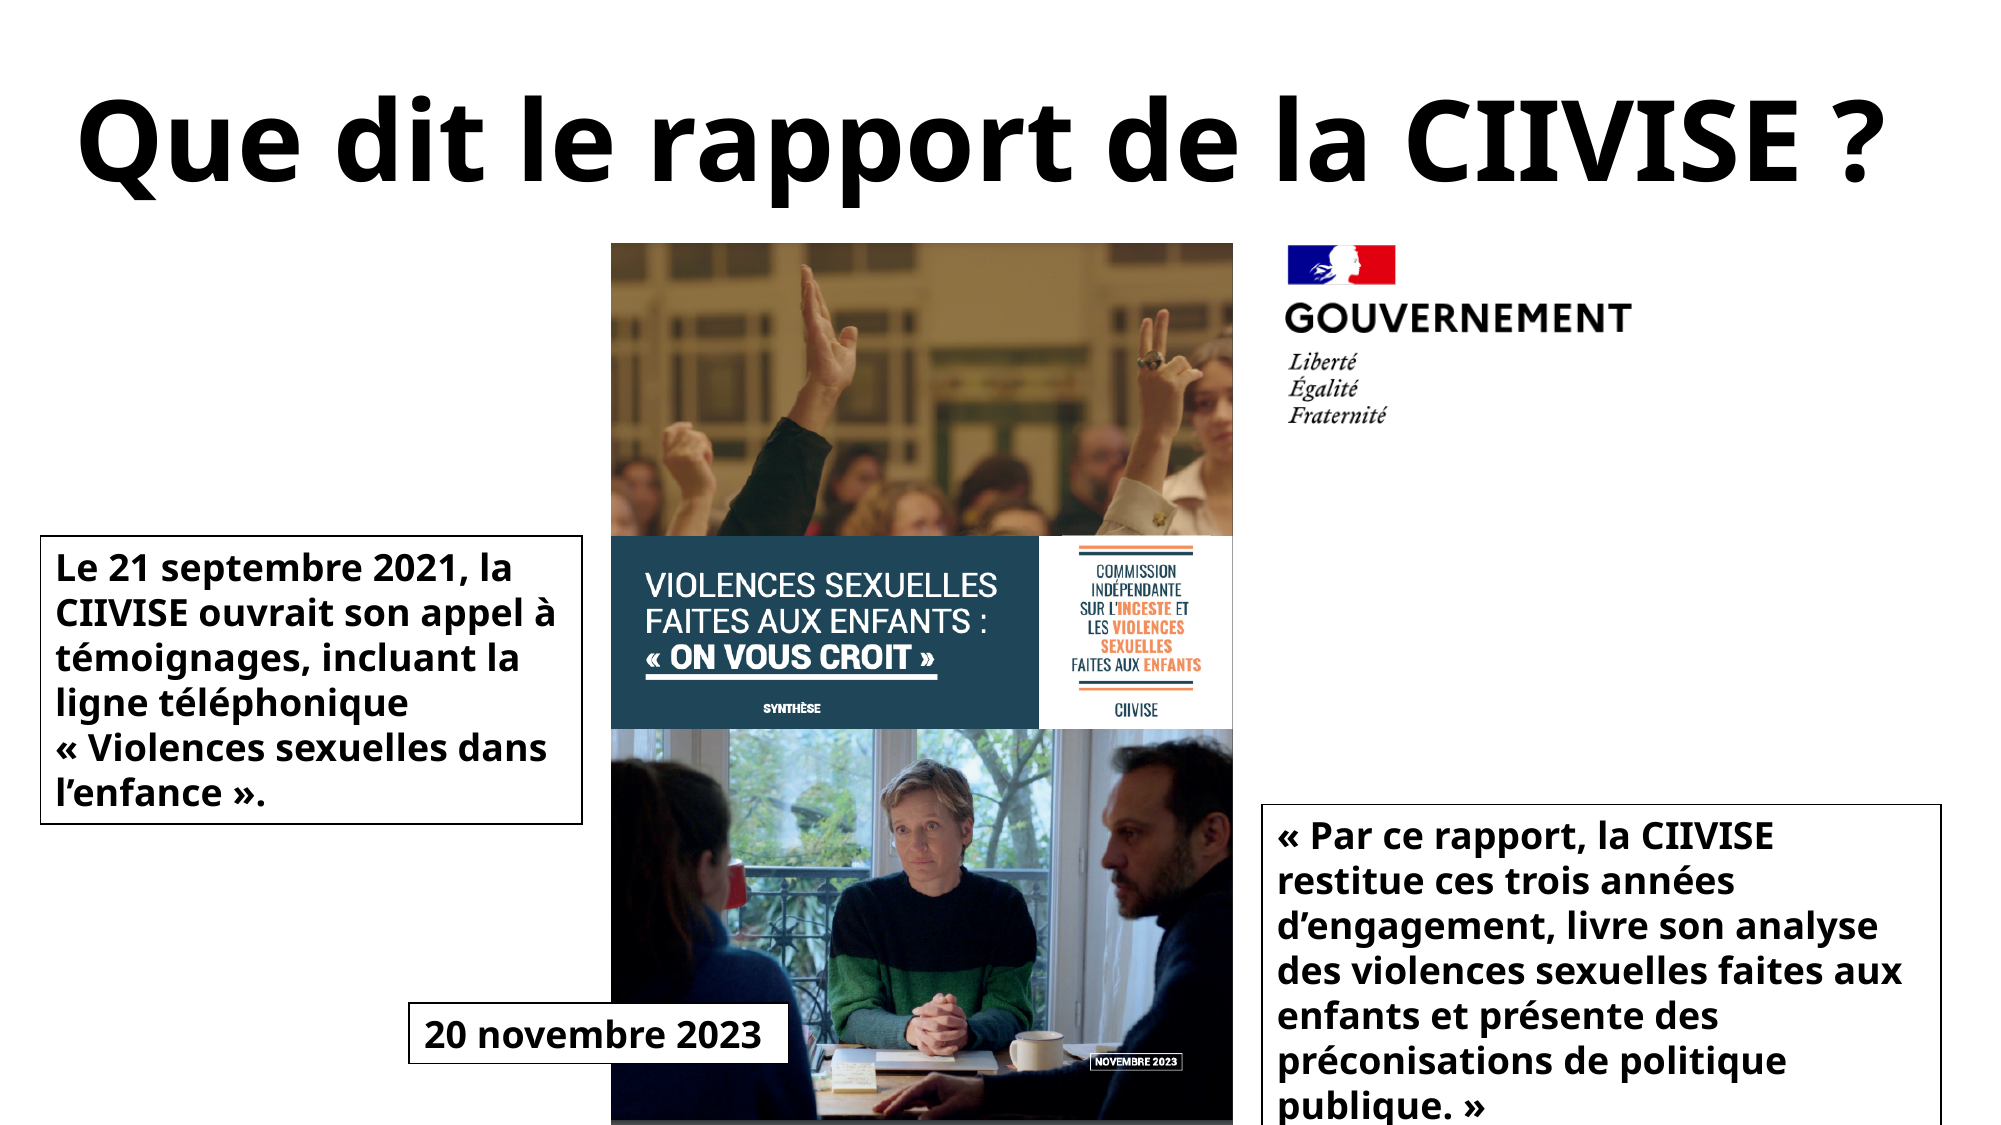

Que dit le rapport de la CIIVISE ?
Le 21 septembre 2021, la CIIVISE ouvrait son appel à témoignages, incluant la ligne téléphonique
« Violences sexuelles dans l’enfance ».
« Par ce rapport, la CIIVISE restitue ces trois années d’engagement, livre son analyse des violences sexuelles faites aux enfants et présente des préconisations de politique publique. »
20 novembre 2023